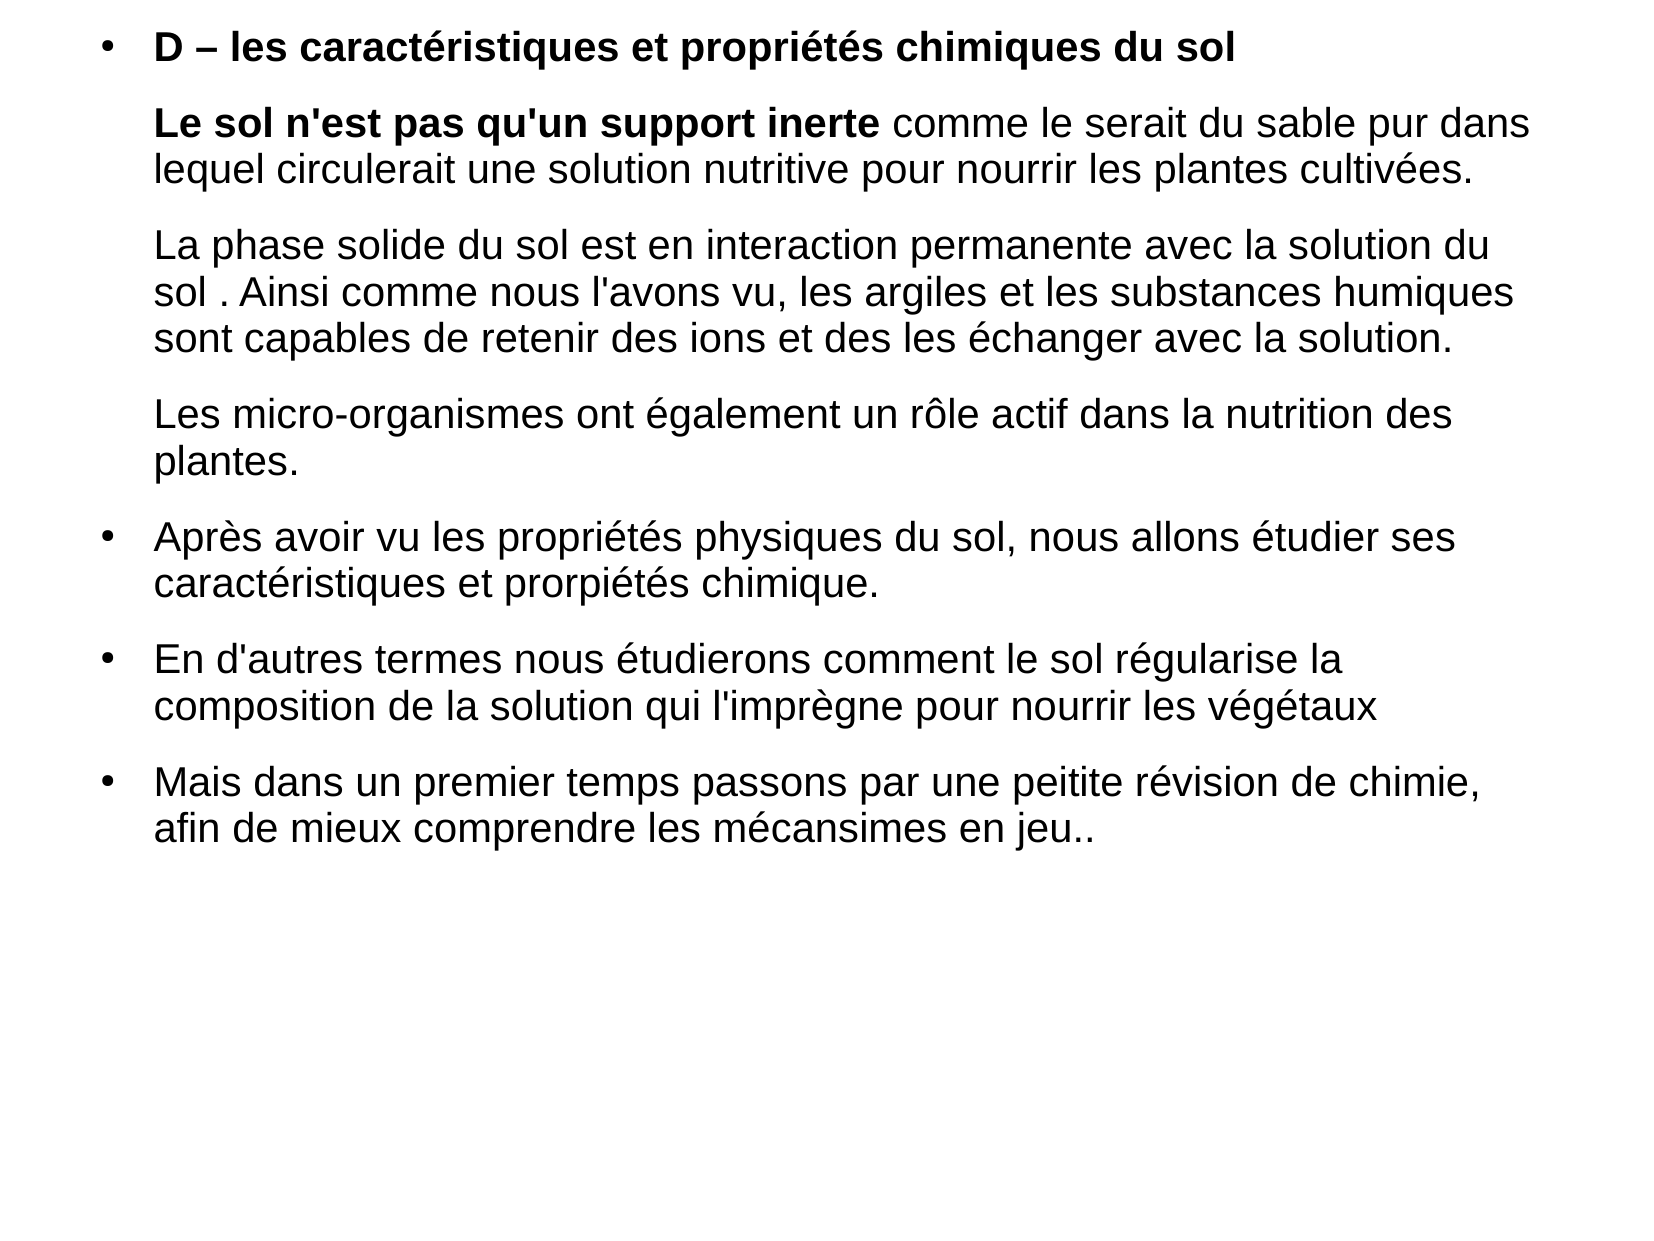

# D – les caractéristiques et propriétés chimiques du sol
Le sol n'est pas qu'un support inerte comme le serait du sable pur dans lequel circulerait une solution nutritive pour nourrir les plantes cultivées.
La phase solide du sol est en interaction permanente avec la solution du sol . Ainsi comme nous l'avons vu, les argiles et les substances humiques sont capables de retenir des ions et des les échanger avec la solution.
Les micro-organismes ont également un rôle actif dans la nutrition des plantes.
Après avoir vu les propriétés physiques du sol, nous allons étudier ses caractéristiques et prorpiétés chimique.
En d'autres termes nous étudierons comment le sol régularise la composition de la solution qui l'imprègne pour nourrir les végétaux
Mais dans un premier temps passons par une peitite révision de chimie, afin de mieux comprendre les mécansimes en jeu..